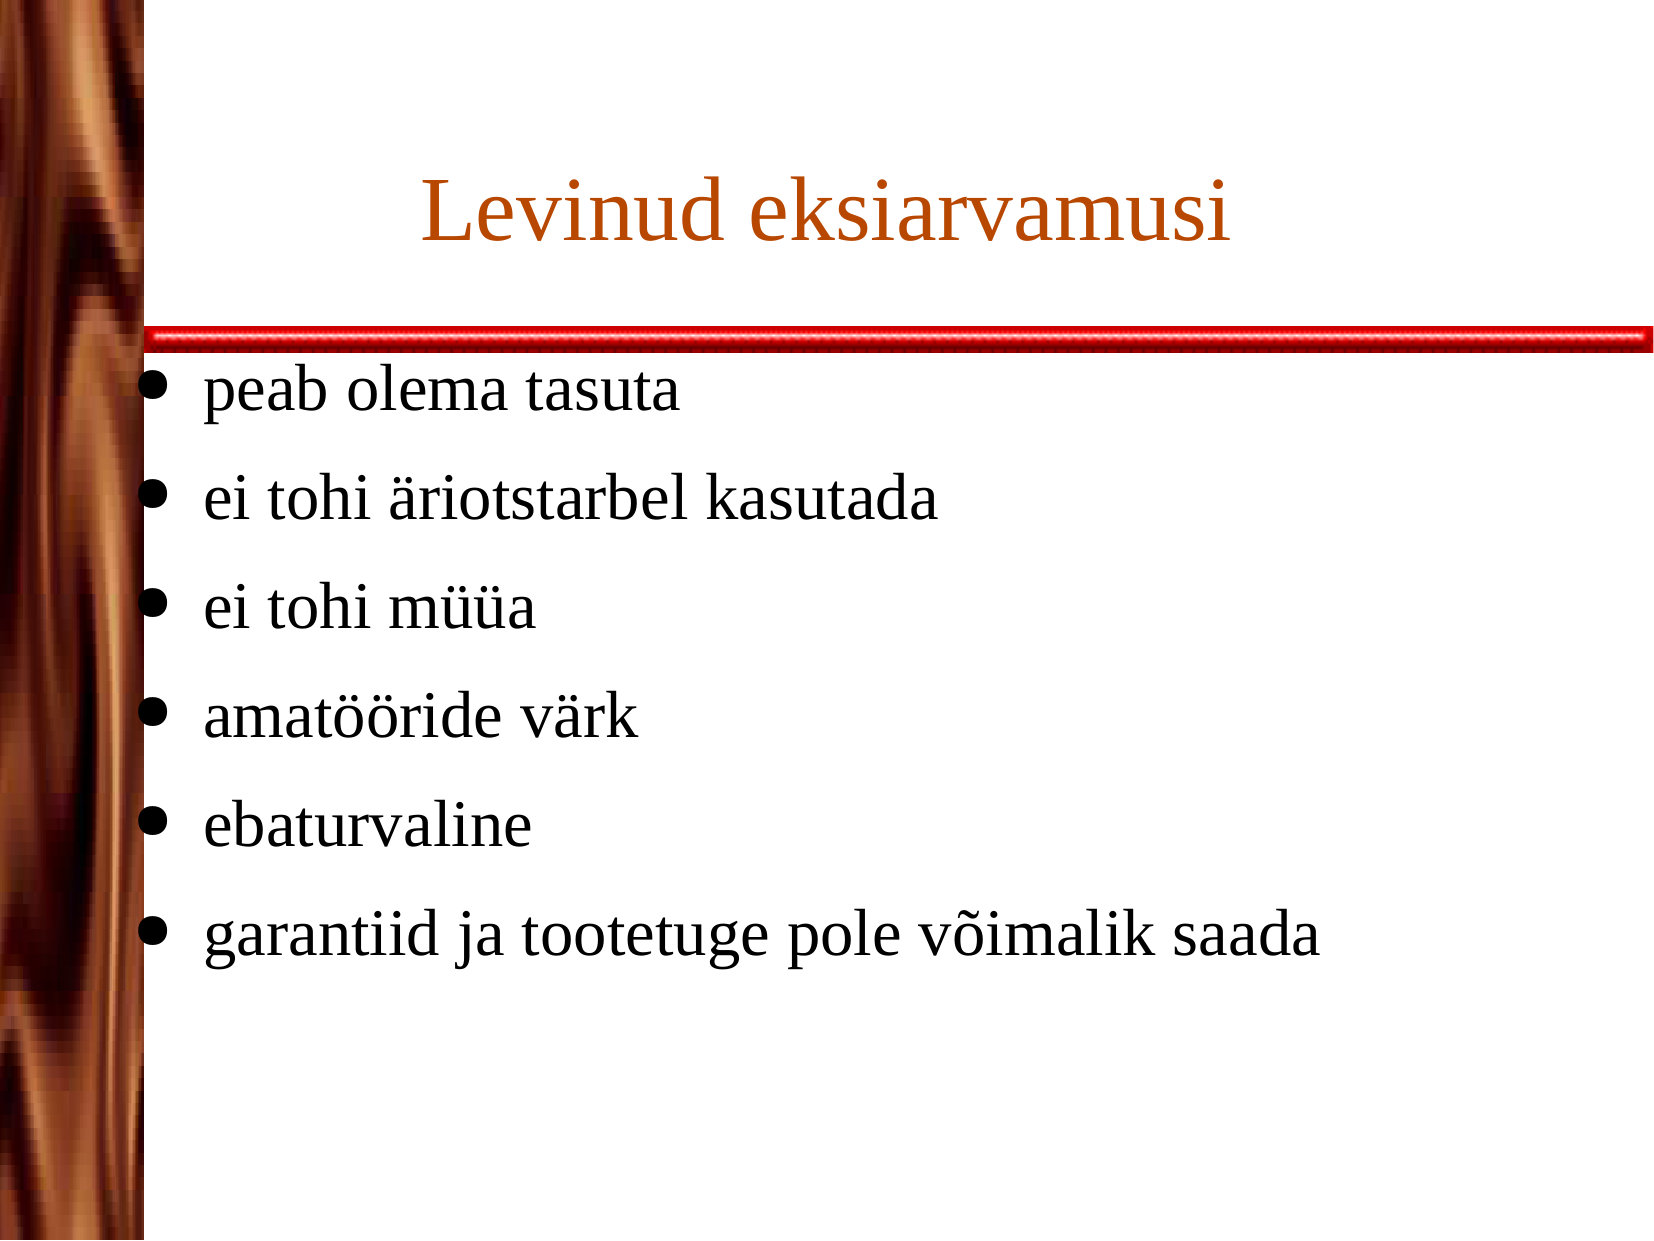

# Levinud eksiarvamusi
peab olema tasuta
ei tohi äriotstarbel kasutada
ei tohi müüa
amatööride värk
ebaturvaline
garantiid ja tootetuge pole võimalik saada